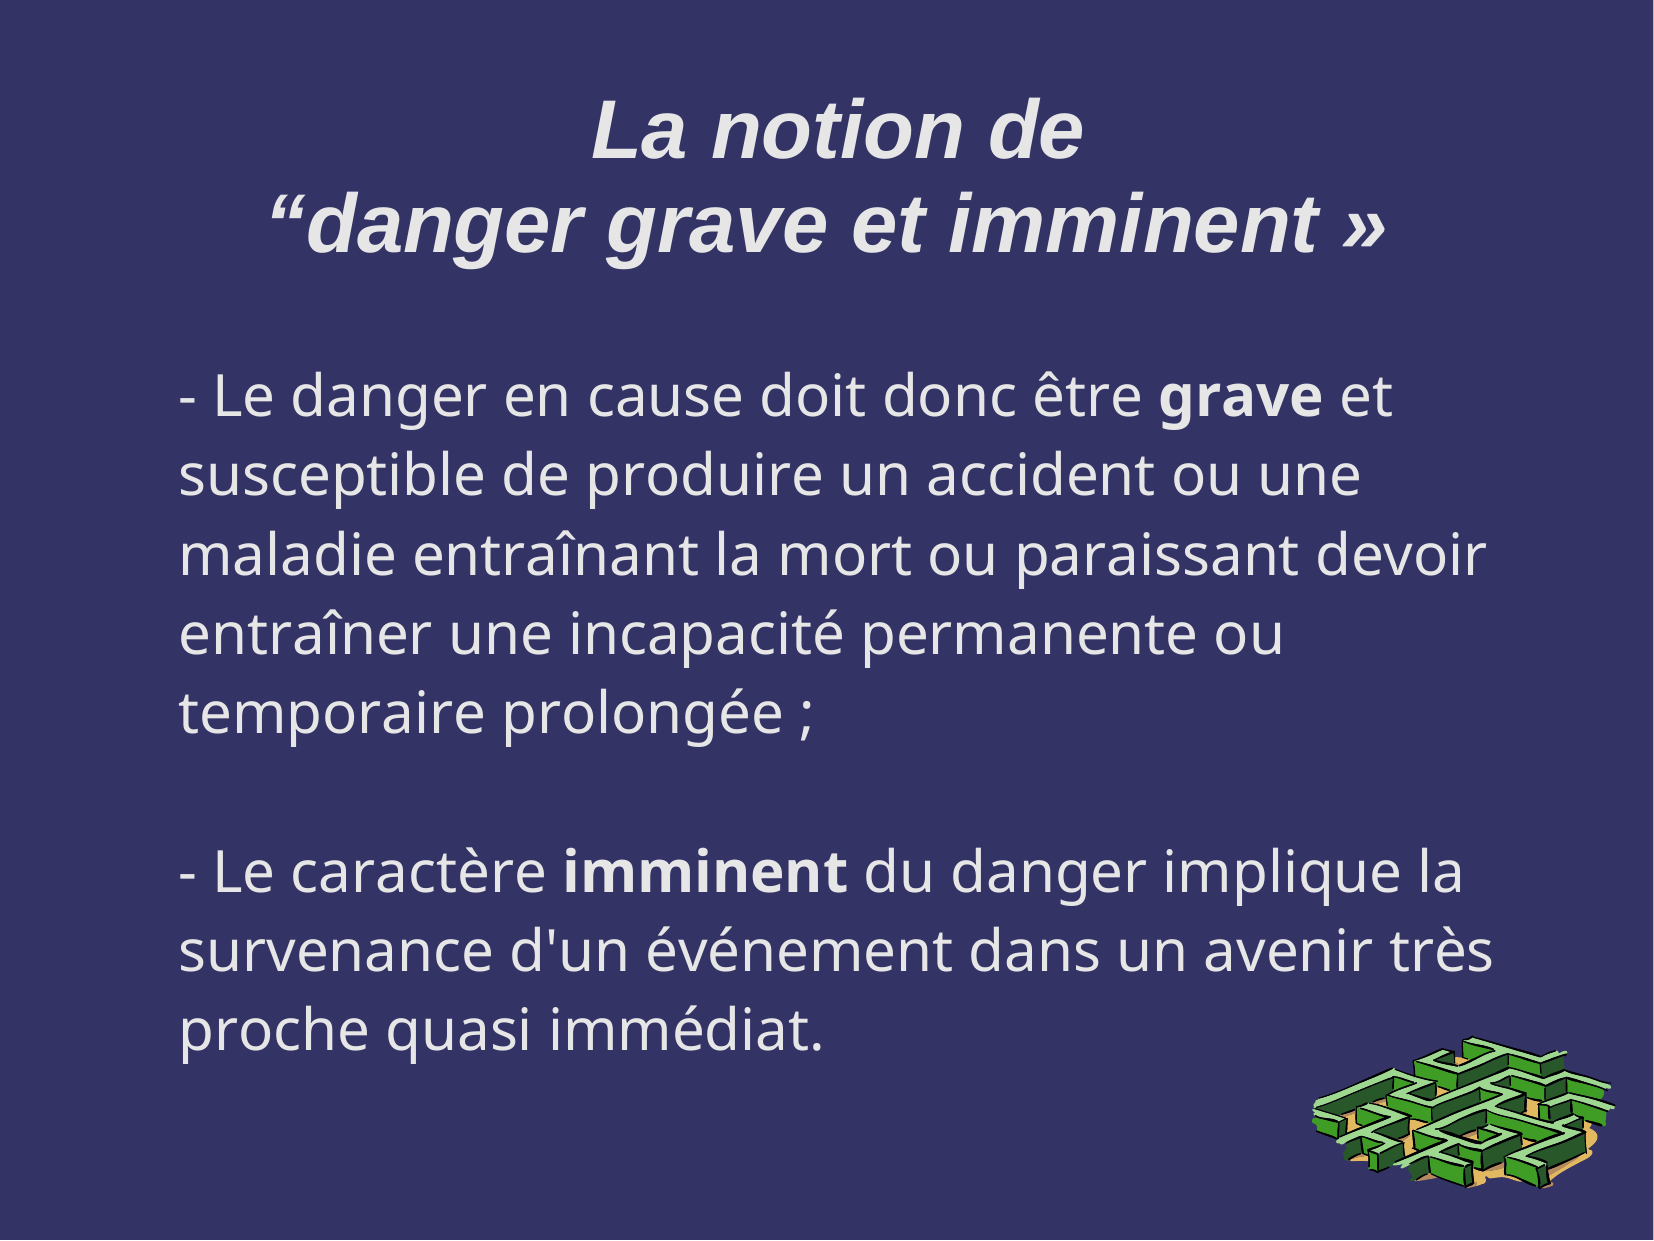

# La notion de “danger grave et imminent »
- Le danger en cause doit donc être grave et susceptible de produire un accident ou une maladie entraînant la mort ou paraissant devoir entraîner une incapacité permanente ou temporaire prolongée ;
- Le caractère imminent du danger implique la survenance d'un événement dans un avenir très proche quasi immédiat.